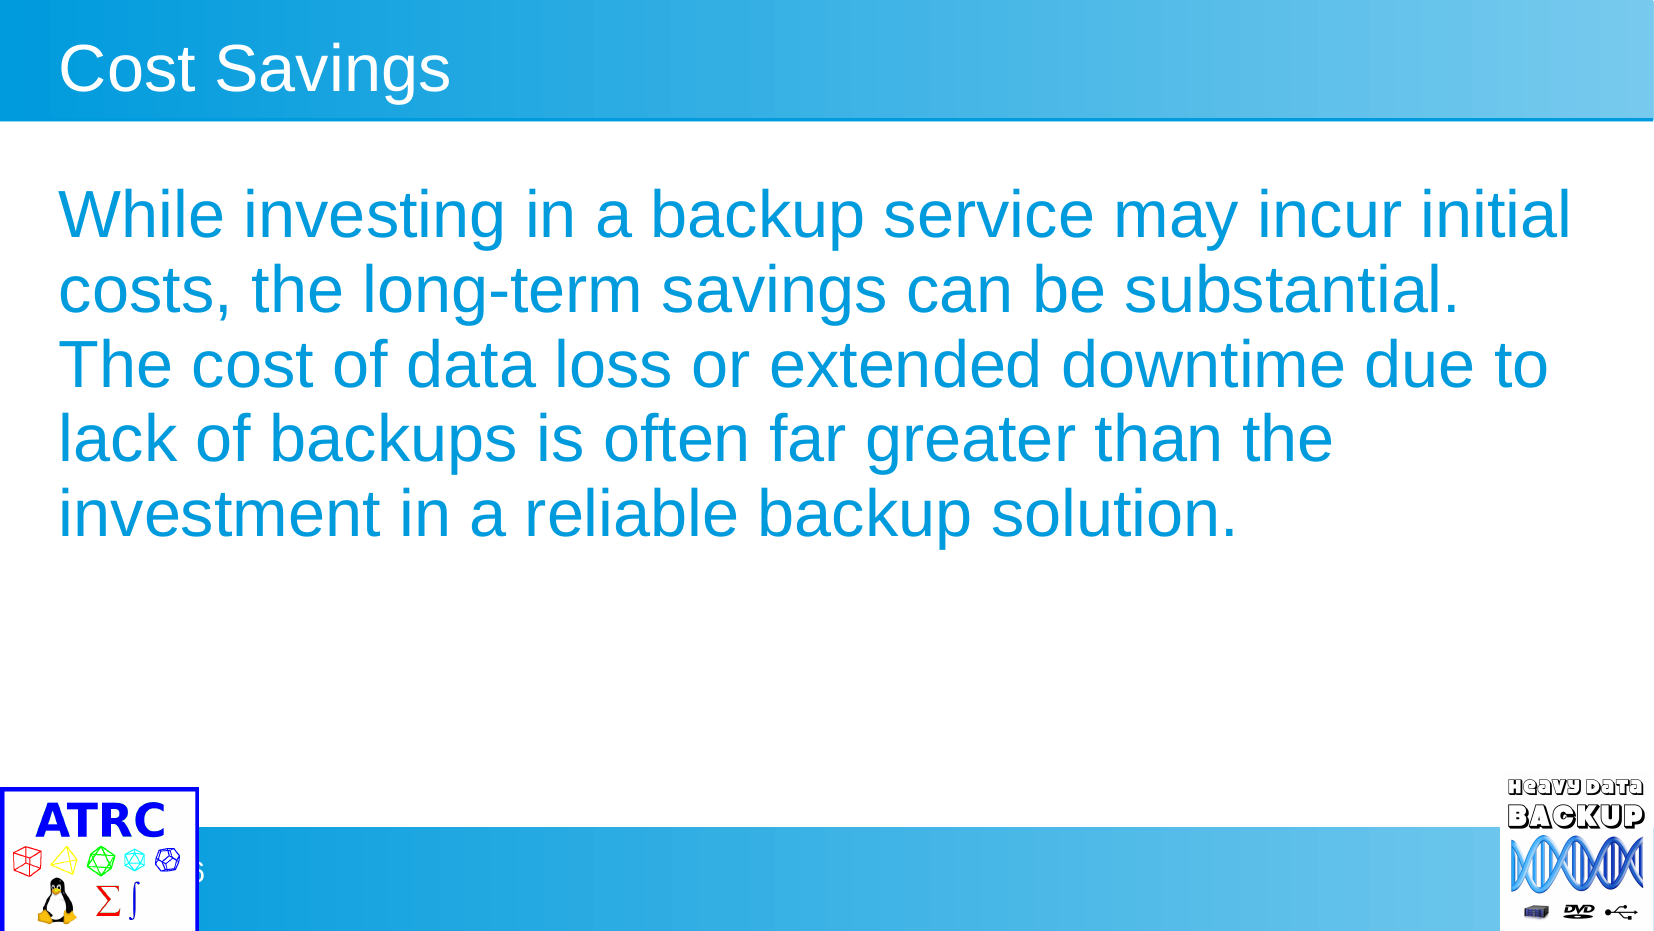

# Cost Savings
While investing in a backup service may incur initial costs, the long-term savings can be substantial. The cost of data loss or extended downtime due to lack of backups is often far greater than the investment in a reliable backup solution.
22